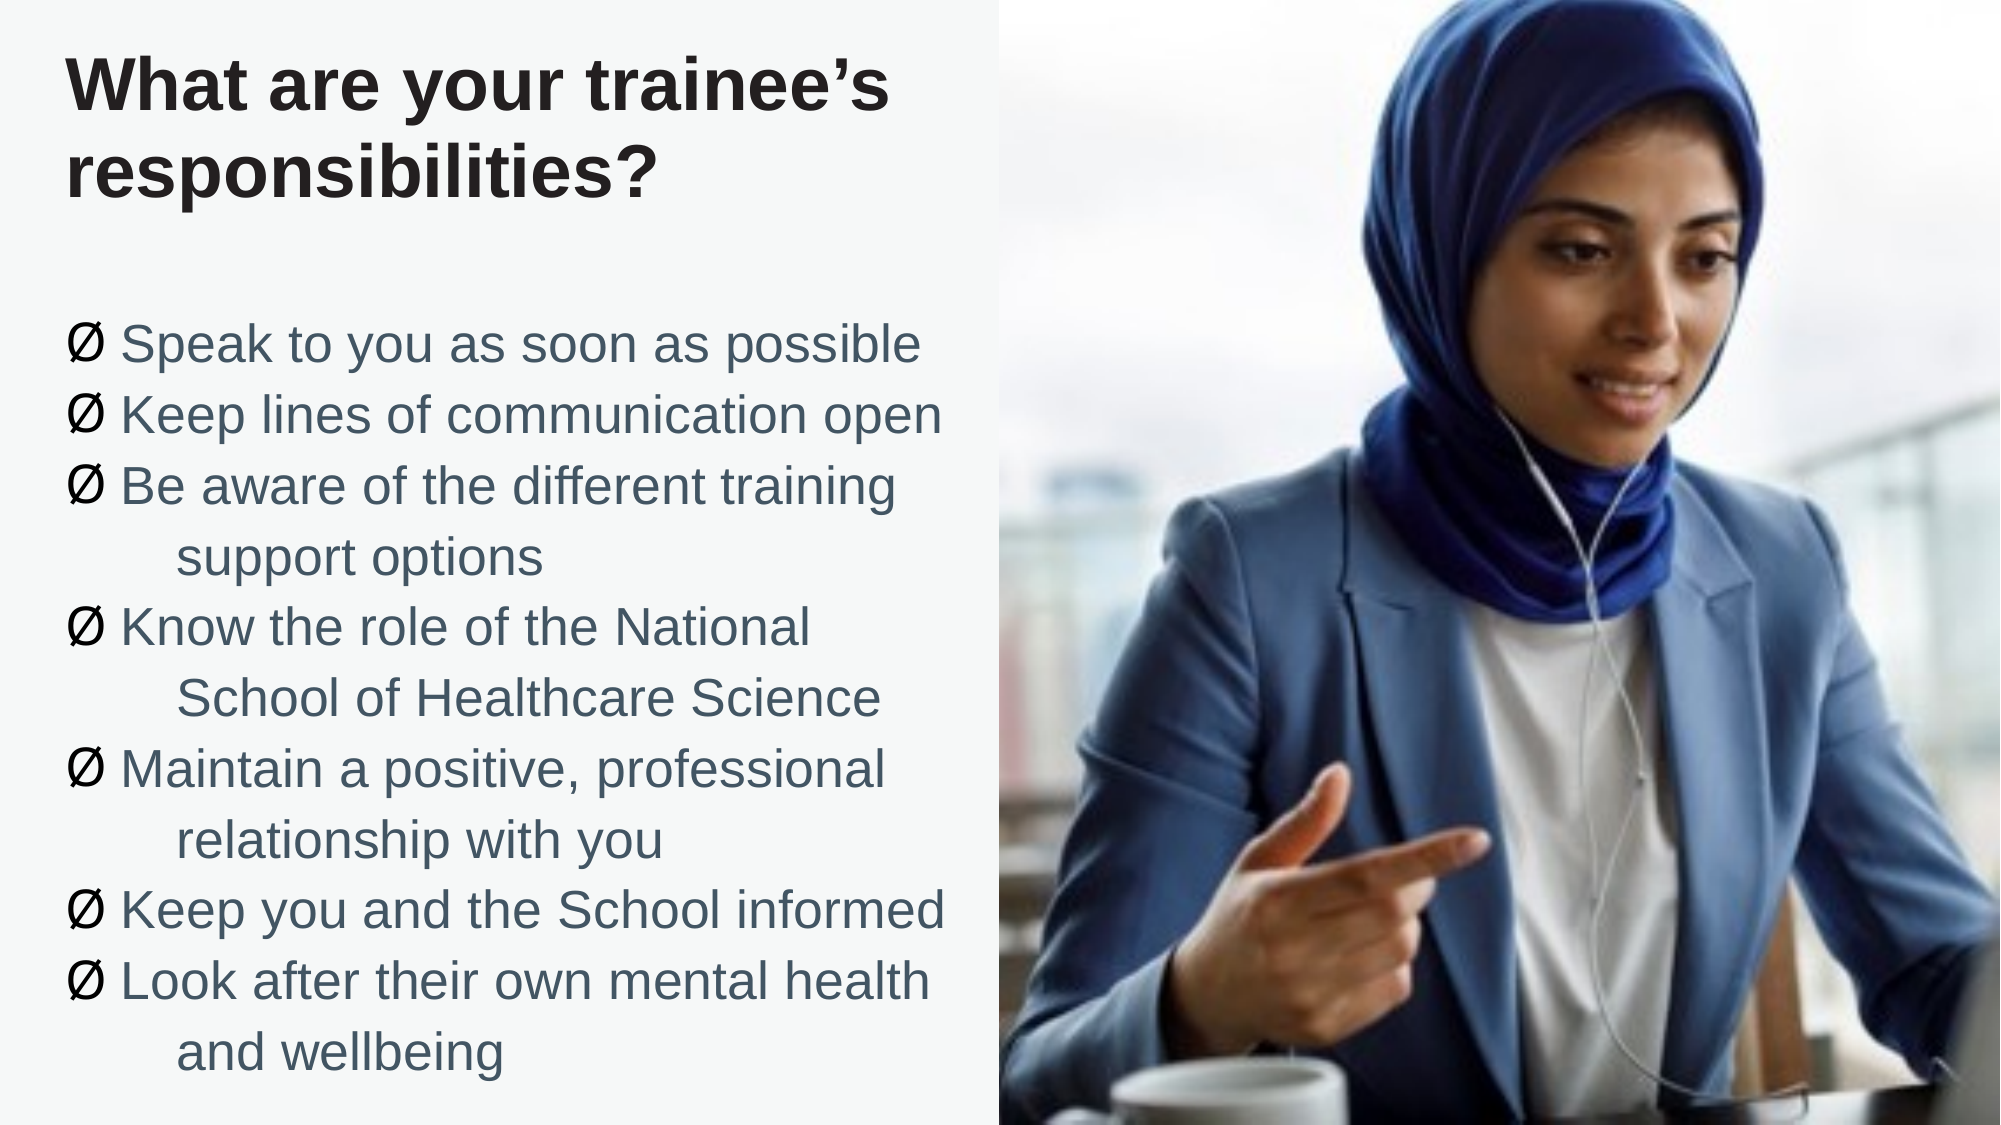

What are your trainee’s responsibilities?
# Speak to you as soon as possible
Keep lines of communication open
Be aware of the different training support options
Know the role of the National School of Healthcare Science
Maintain a positive, professional relationship with you
Keep you and the School informed
Look after their own mental health and wellbeing